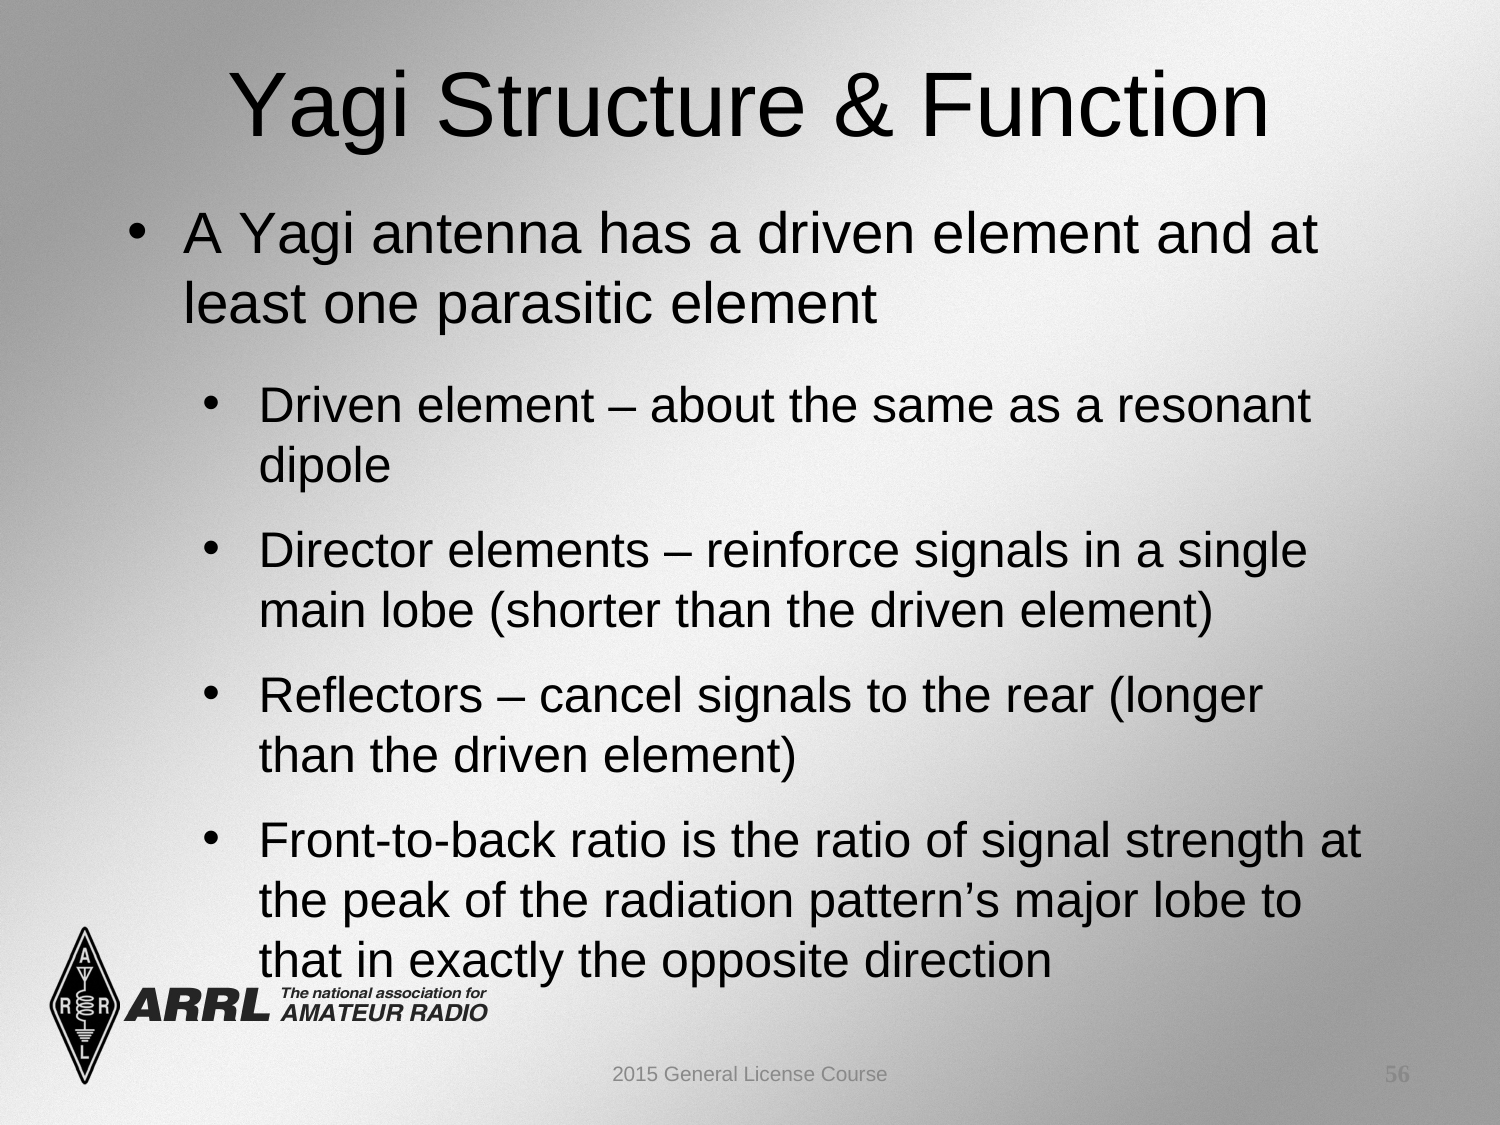

Yagi Structure & Function
A Yagi antenna has a driven element and at least one parasitic element
Driven element – about the same as a resonant dipole
Director elements – reinforce signals in a single main lobe (shorter than the driven element)
Reflectors – cancel signals to the rear (longer than the driven element)
Front-to-back ratio is the ratio of signal strength at the peak of the radiation pattern’s major lobe to that in exactly the opposite direction
2015 General License Course